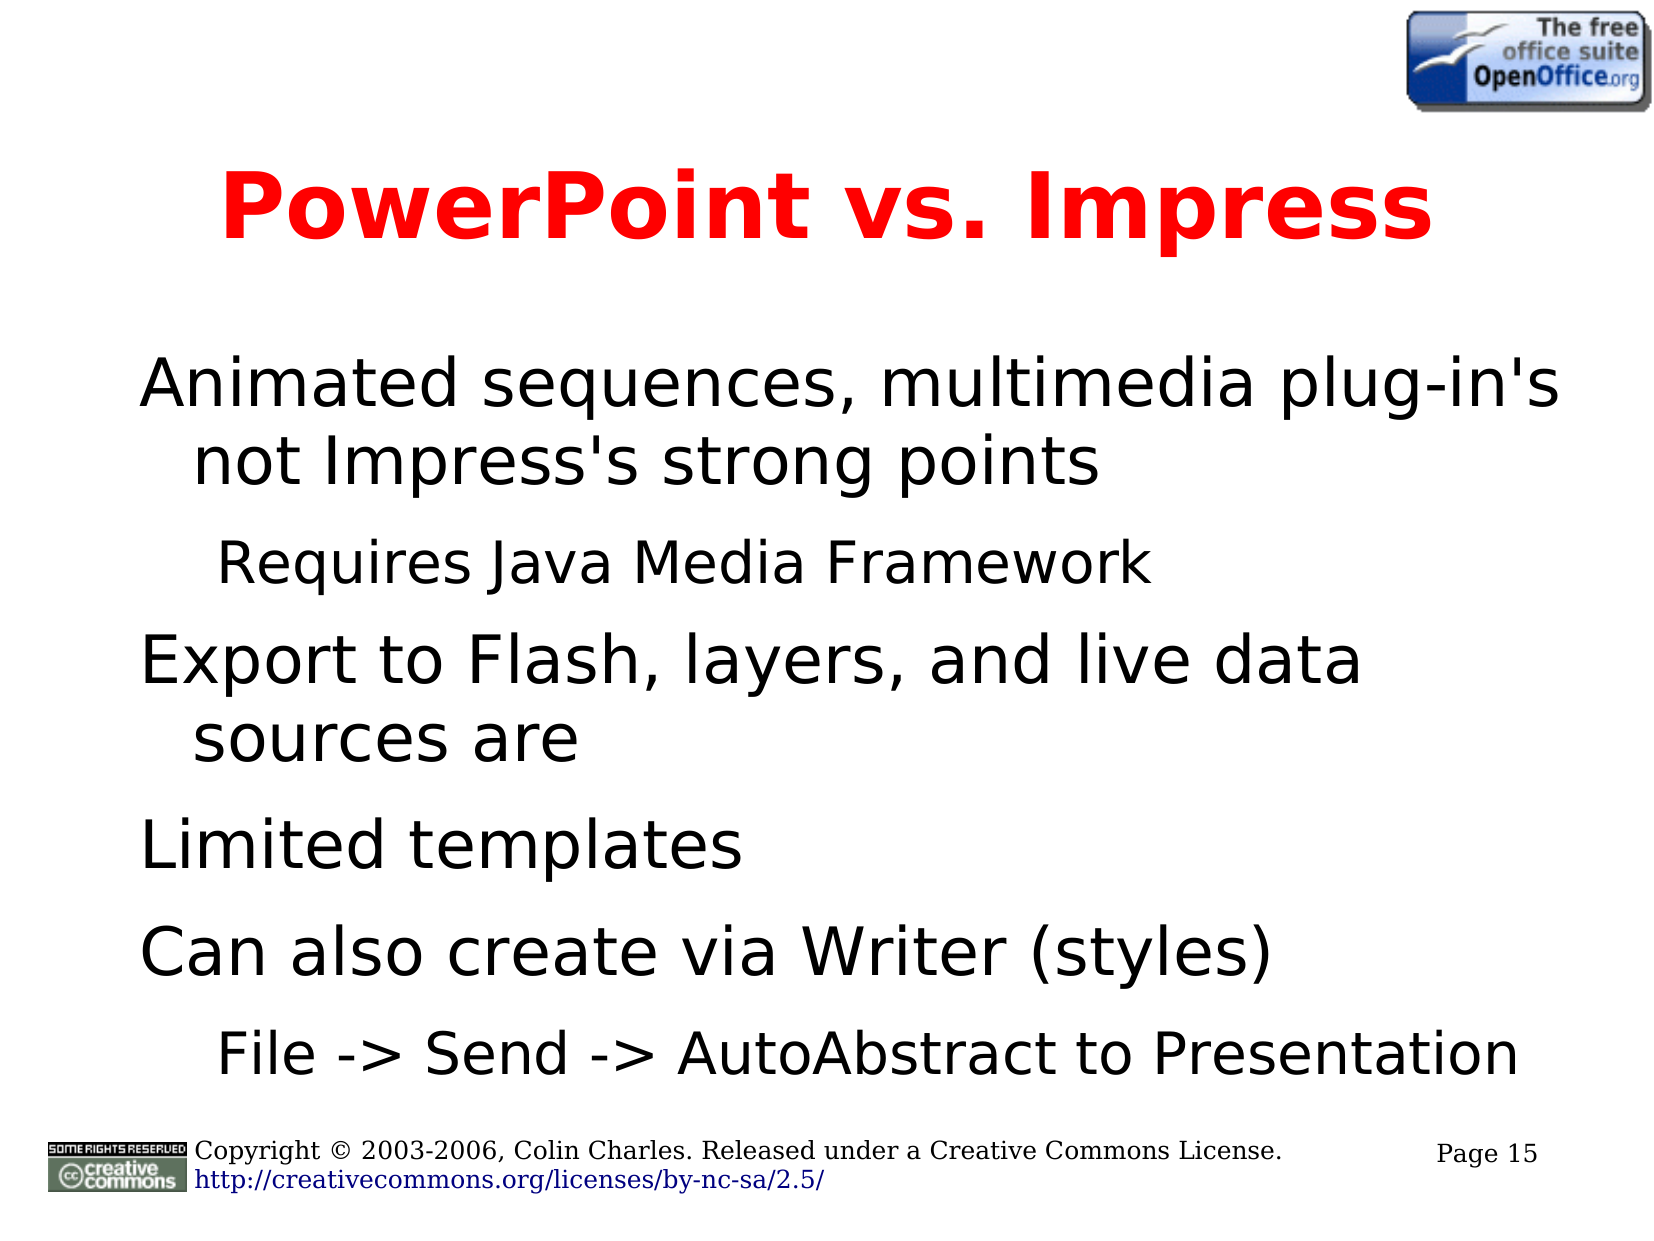

# PowerPoint vs. Impress
Animated sequences, multimedia plug-in's not Impress's strong points
Requires Java Media Framework
Export to Flash, layers, and live data sources are
Limited templates
Can also create via Writer (styles)
File -> Send -> AutoAbstract to Presentation